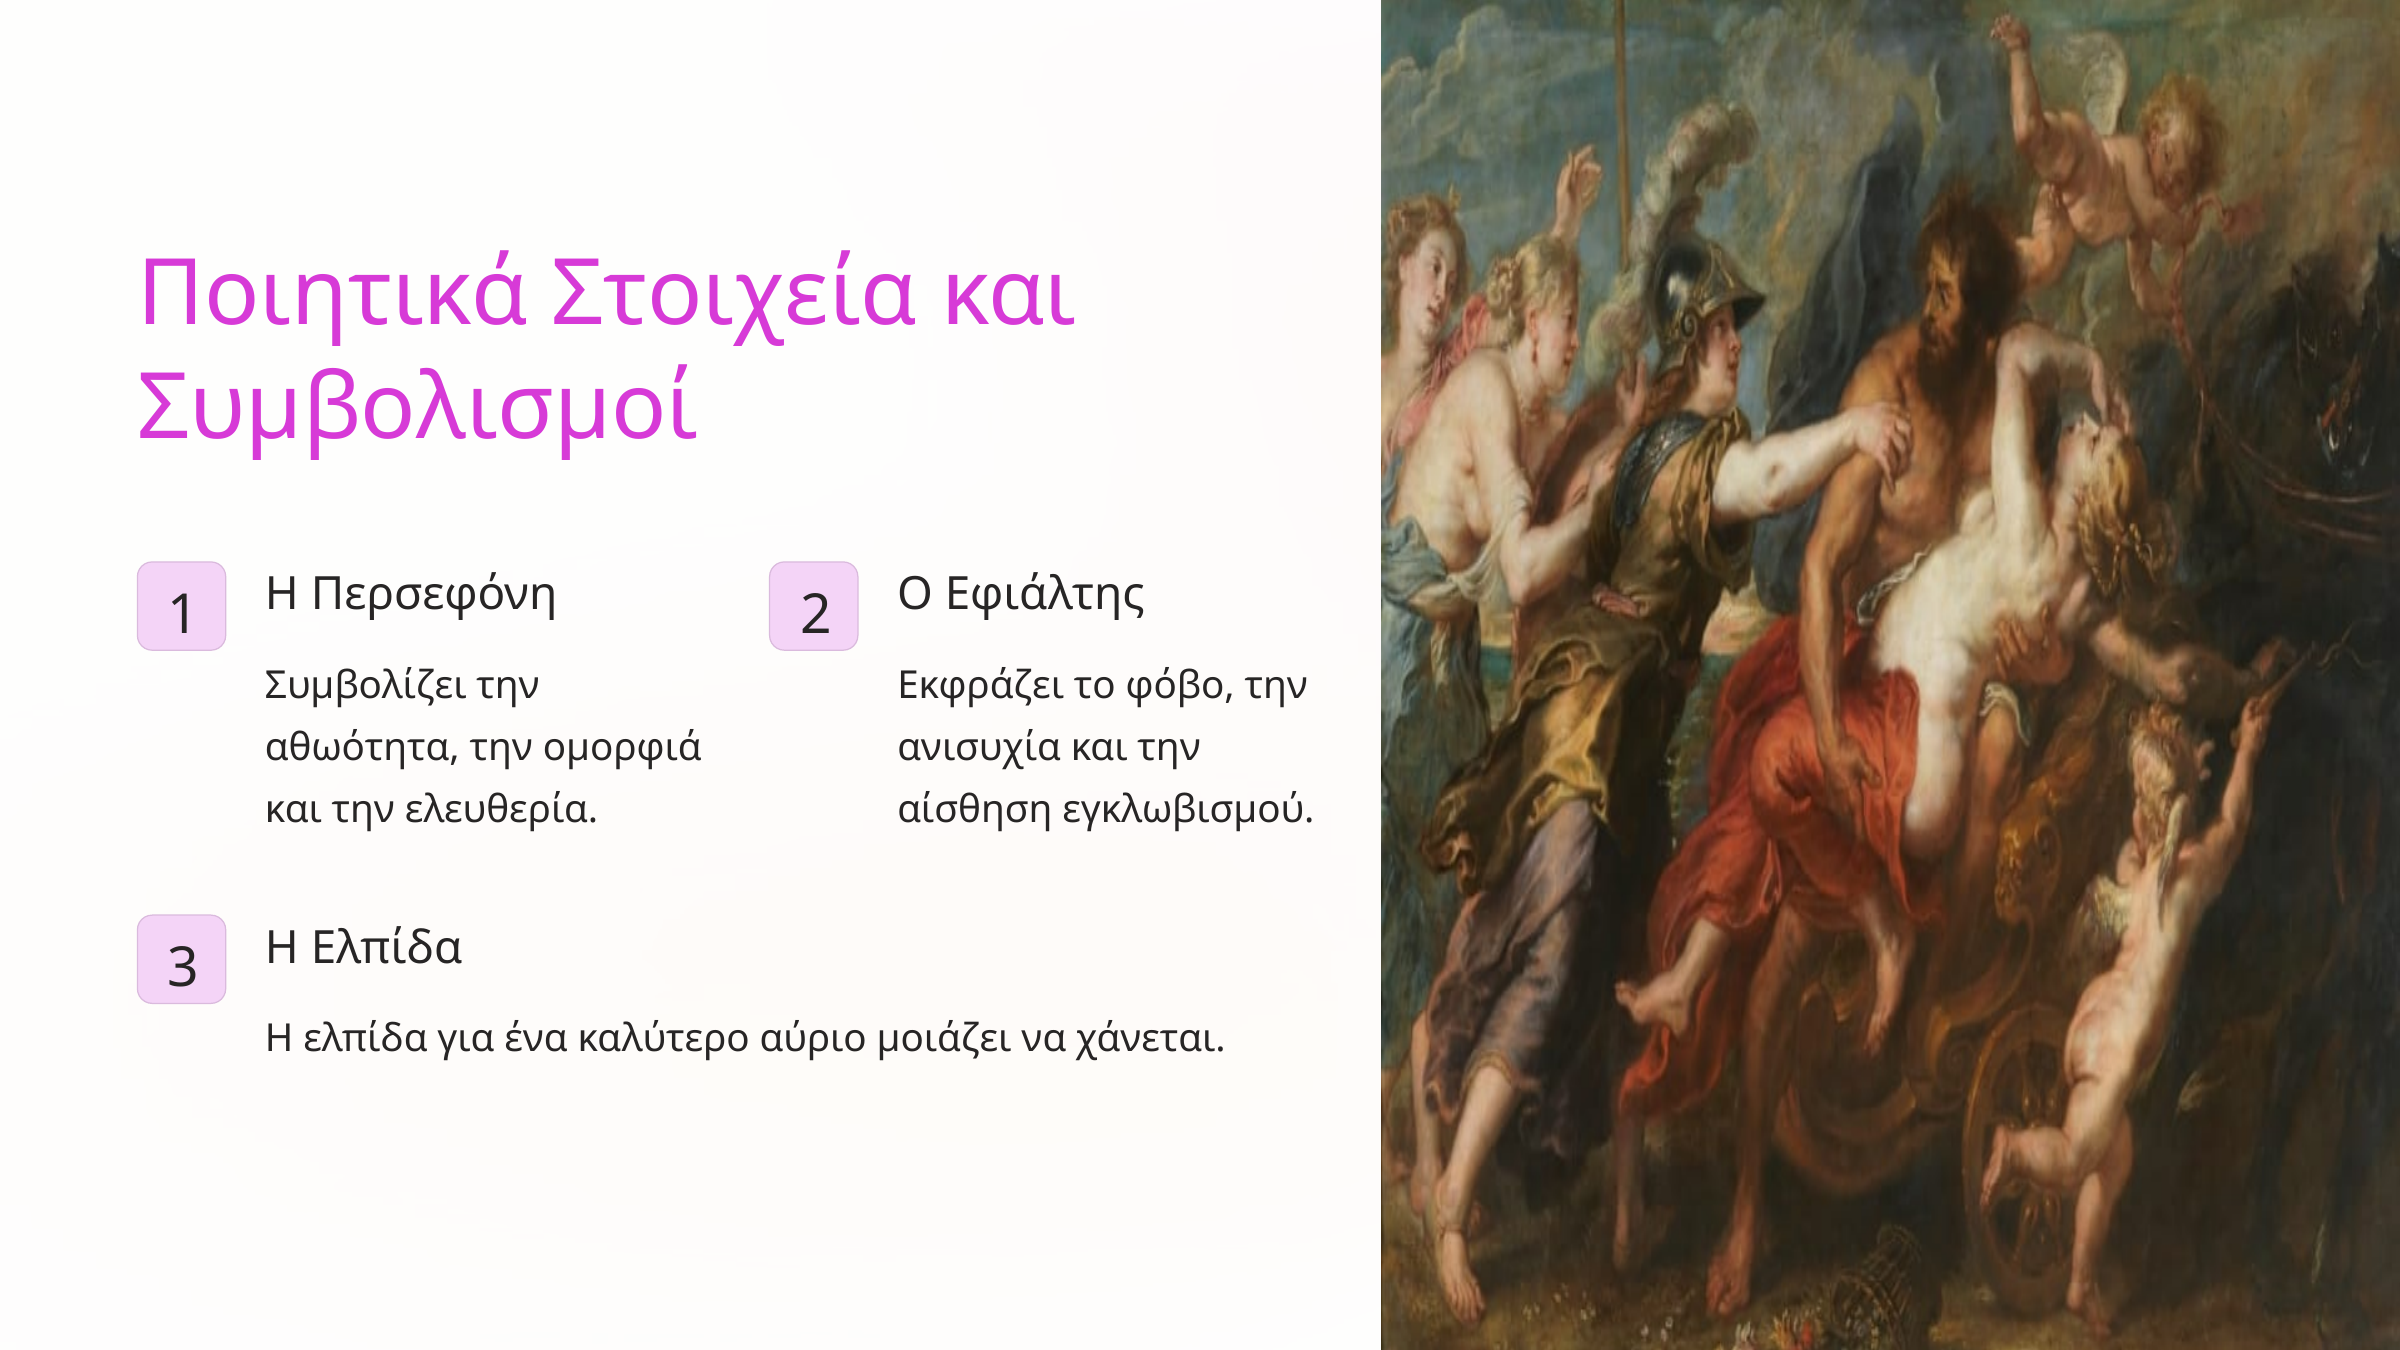

Ποιητικά Στοιχεία και Συμβολισμοί
Η Περσεφόνη
Ο Εφιάλτης
1
2
Συμβολίζει την αθωότητα, την ομορφιά και την ελευθερία.
Εκφράζει το φόβο, την ανισυχία και την αίσθηση εγκλωβισμού.
Η Ελπίδα
3
Η ελπίδα για ένα καλύτερο αύριο μοιάζει να χάνεται.